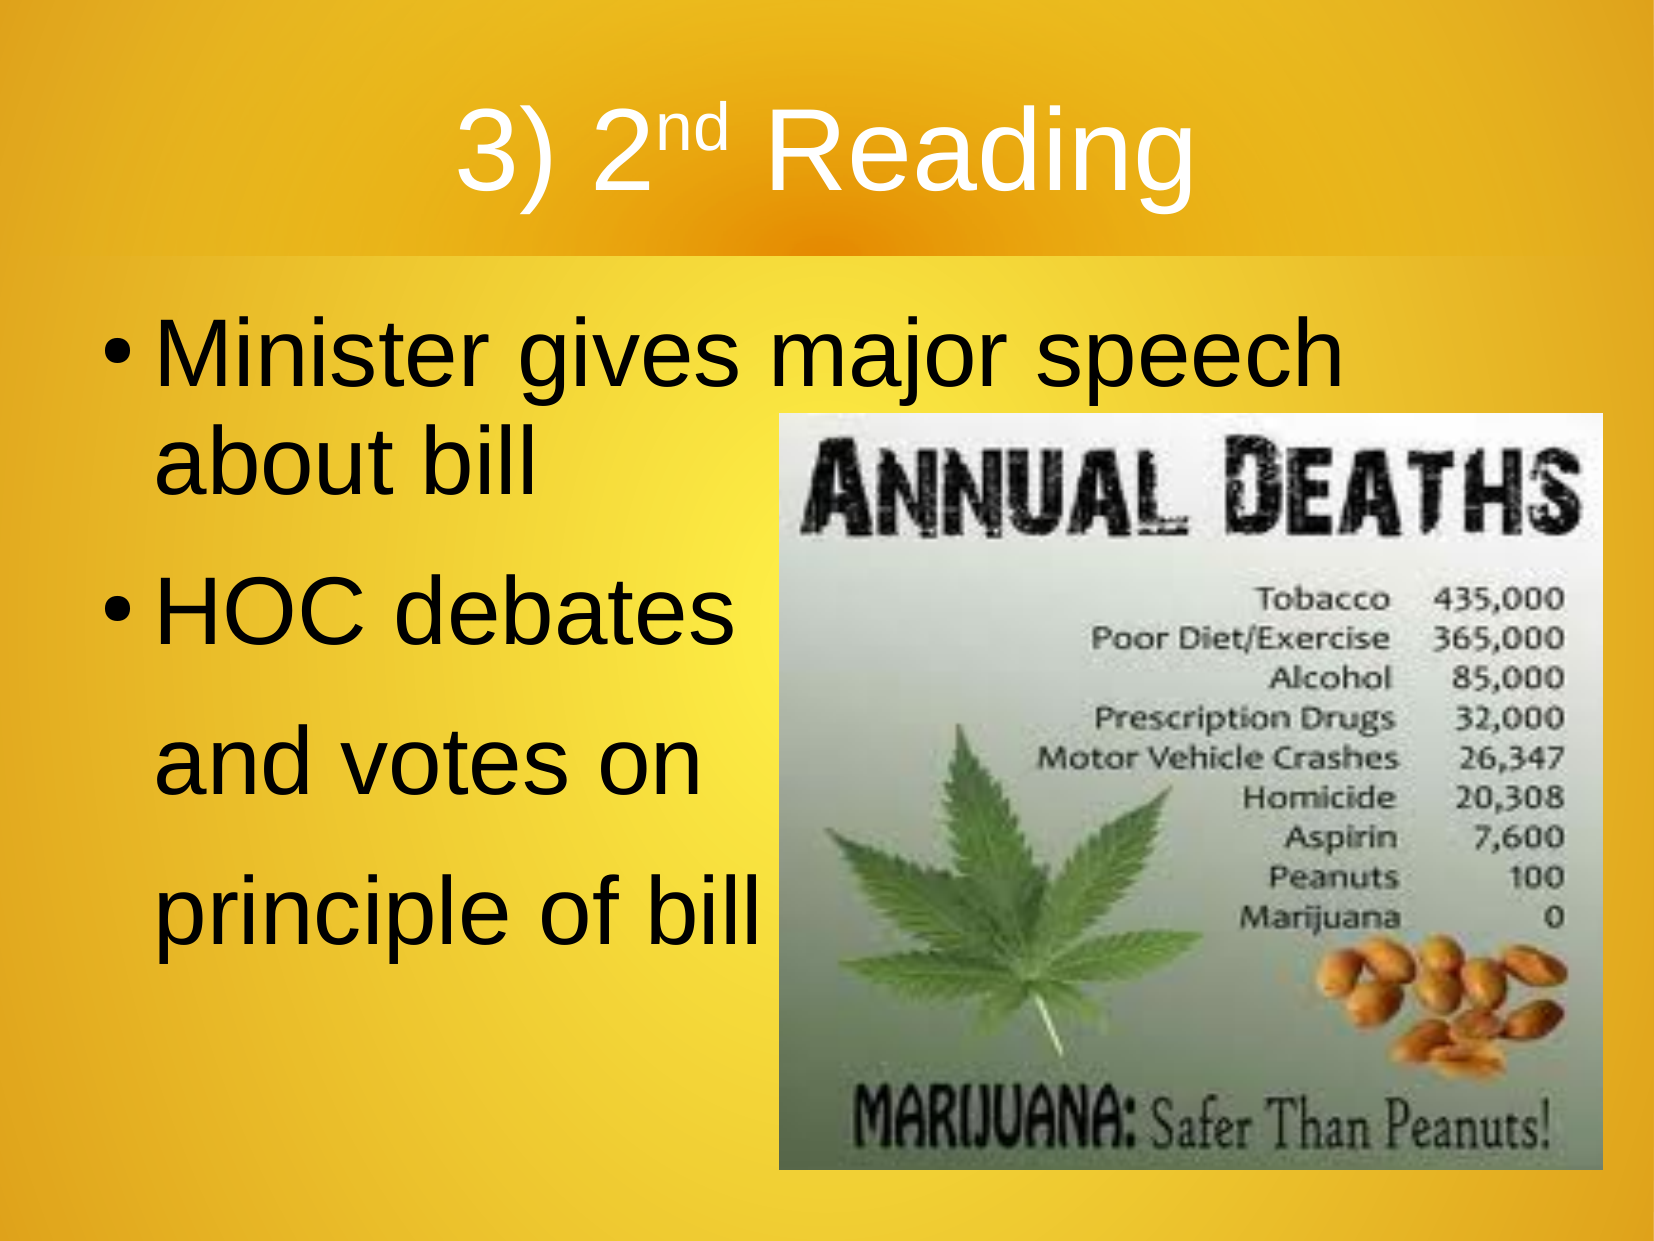

# 3) 2nd Reading
Minister gives major speech about bill
HOC debates
and votes on
principle of bill